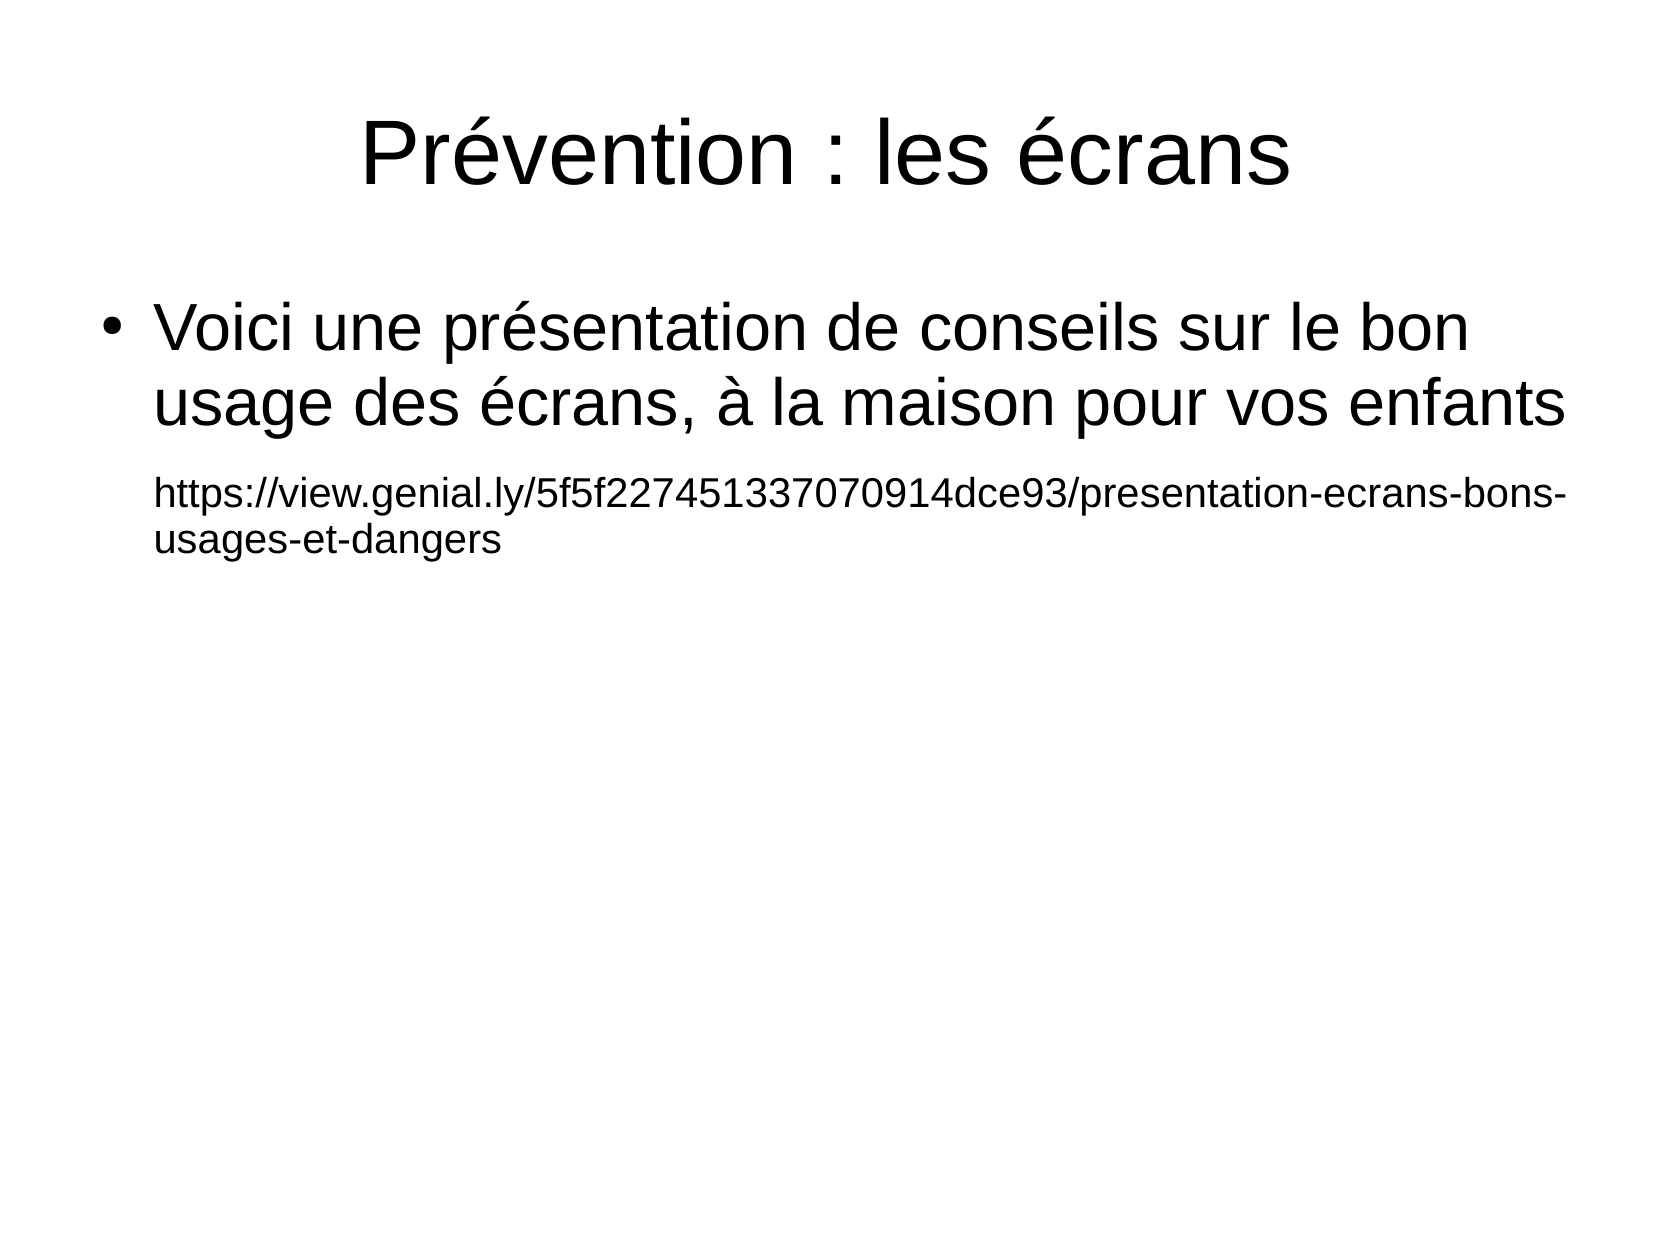

# Prévention : les écrans
Voici une présentation de conseils sur le bon usage des écrans, à la maison pour vos enfants
https://view.genial.ly/5f5f227451337070914dce93/presentation-ecrans-bons-usages-et-dangers